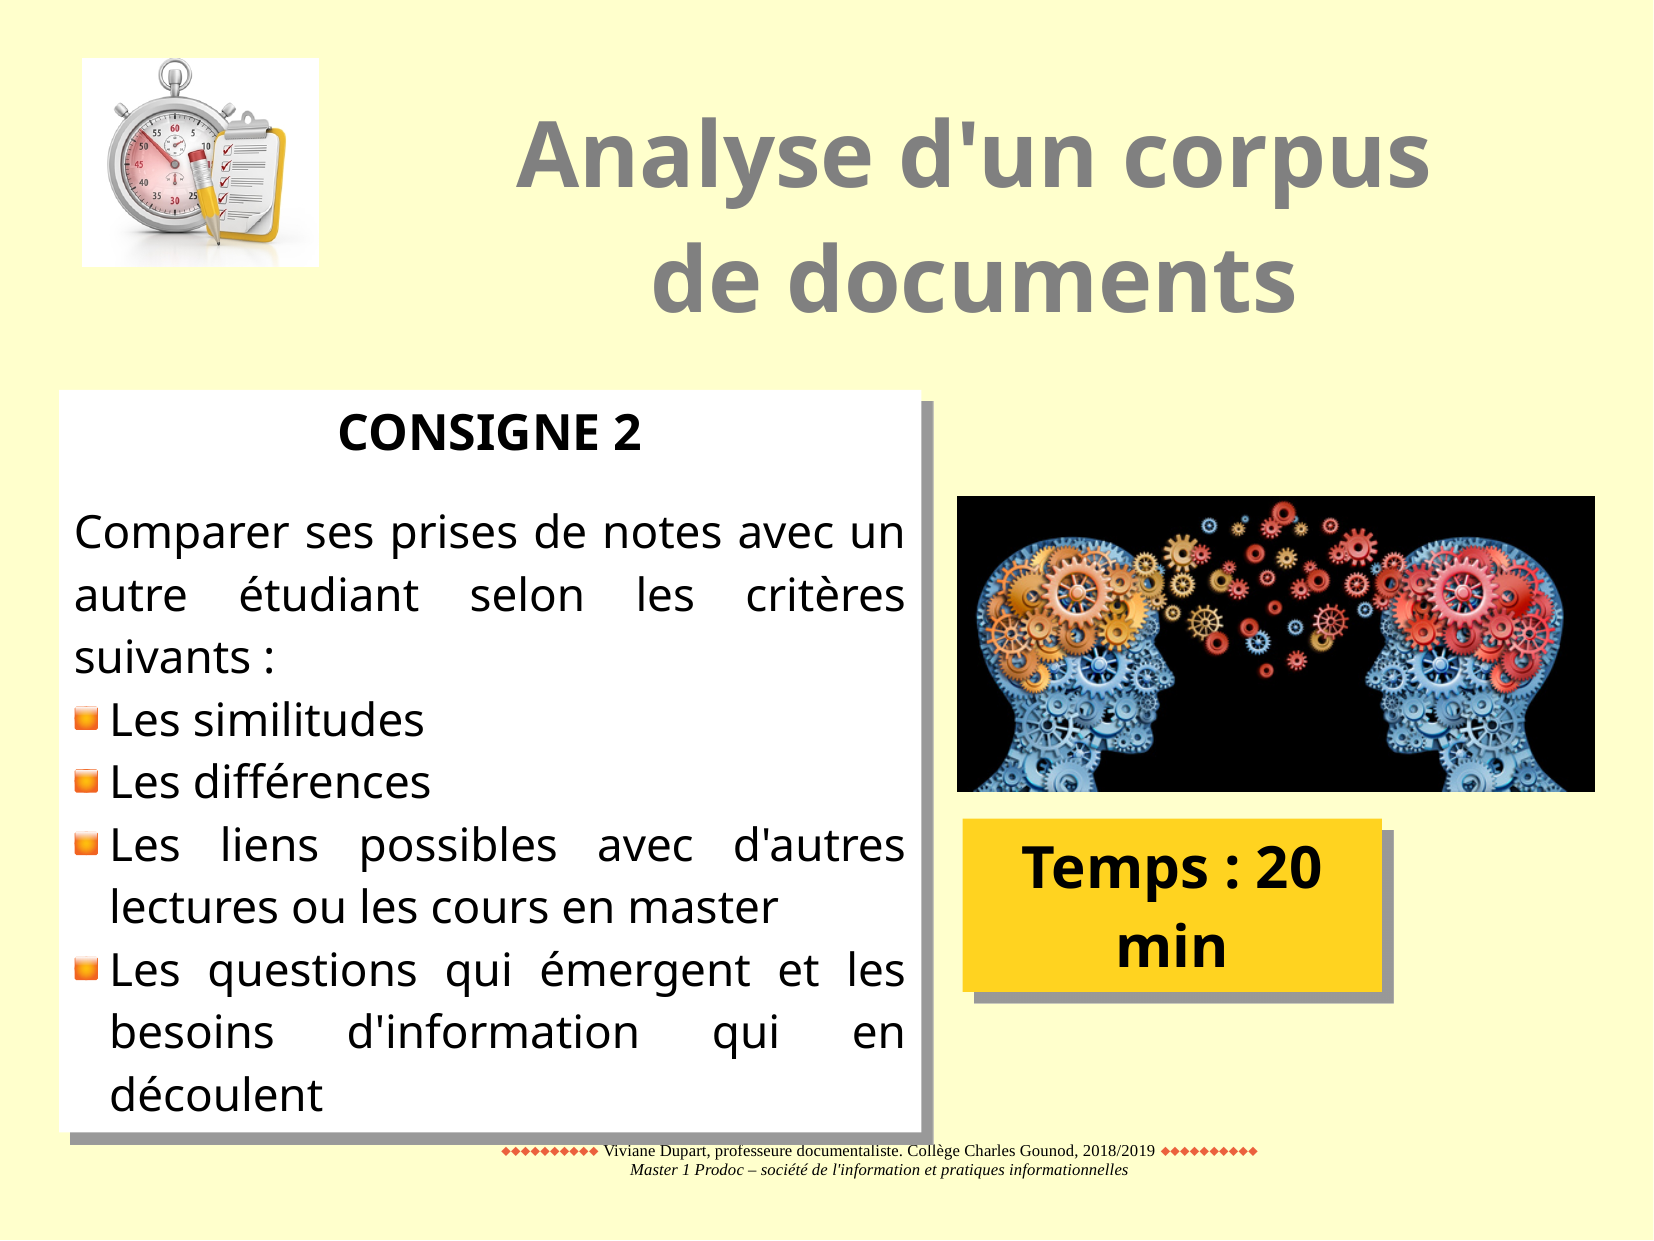

Analyse d'un corpus
de documents
CONSIGNE 2
Comparer ses prises de notes avec un autre étudiant selon les critères suivants :
Les similitudes
Les différences
Les liens possibles avec d'autres lectures ou les cours en master
Les questions qui émergent et les besoins d'information qui en découlent
Temps : 20 min
#  Viviane Dupart, professeure documentaliste. Collège Charles Gounod, 2018/2019 
Master 1 Prodoc – société de l'information et pratiques informationnelles